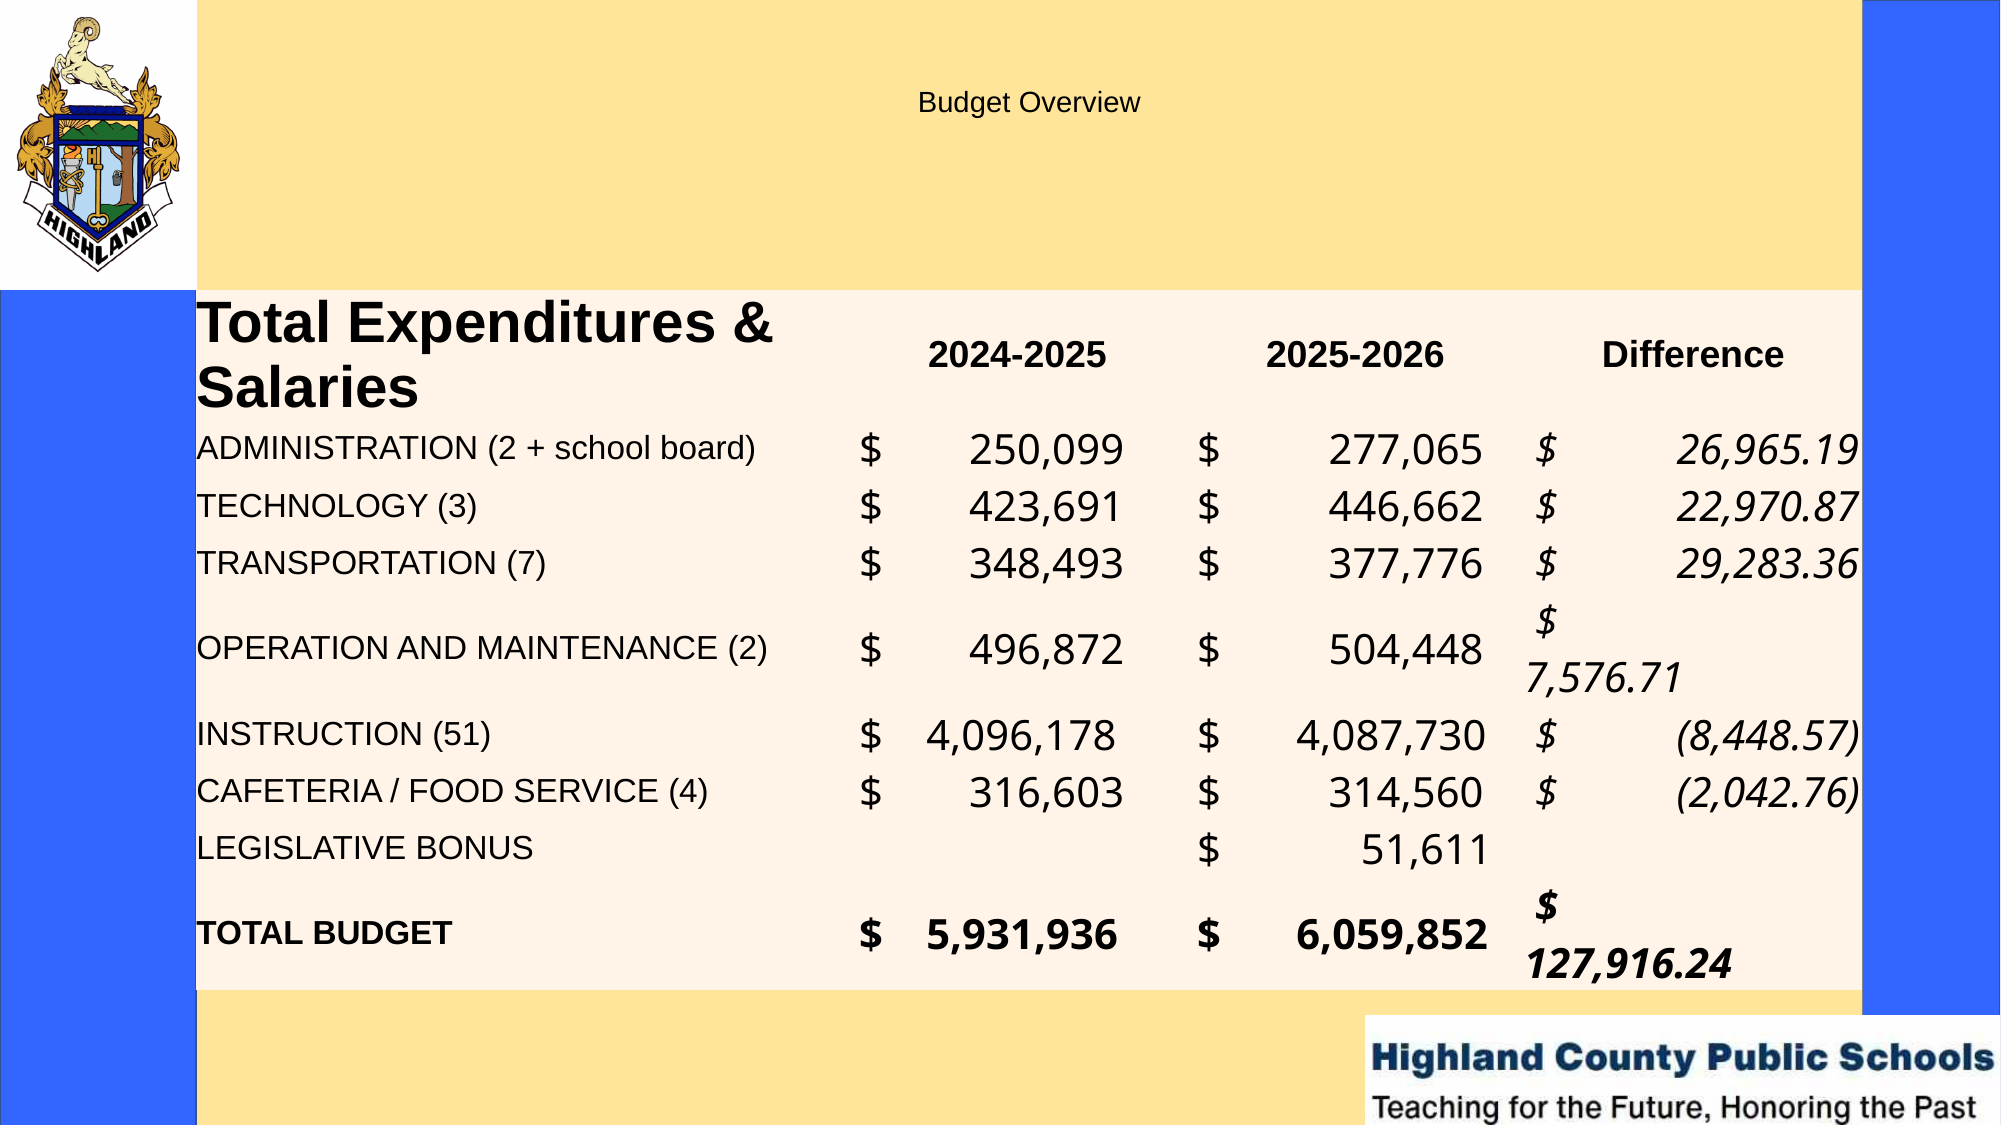

# Budget Overview
| Total Expenditures & Salaries | 2024-2025 | 2025-2026 | Difference |
| --- | --- | --- | --- |
| ADMINISTRATION (2 + school board) | $ 250,099 | $ 277,065 | $ 26,965.19 |
| TECHNOLOGY (3) | $ 423,691 | $ 446,662 | $ 22,970.87 |
| TRANSPORTATION (7) | $ 348,493 | $ 377,776 | $ 29,283.36 |
| OPERATION AND MAINTENANCE (2) | $ 496,872 | $ 504,448 | $ 7,576.71 |
| INSTRUCTION (51) | $ 4,096,178 | $ 4,087,730 | $ (8,448.57) |
| CAFETERIA / FOOD SERVICE (4) | $ 316,603 | $ 314,560 | $ (2,042.76) |
| LEGISLATIVE BONUS | | $ 51,611 | |
| TOTAL BUDGET | $ 5,931,936 | $ 6,059,852 | $ 127,916.24 |